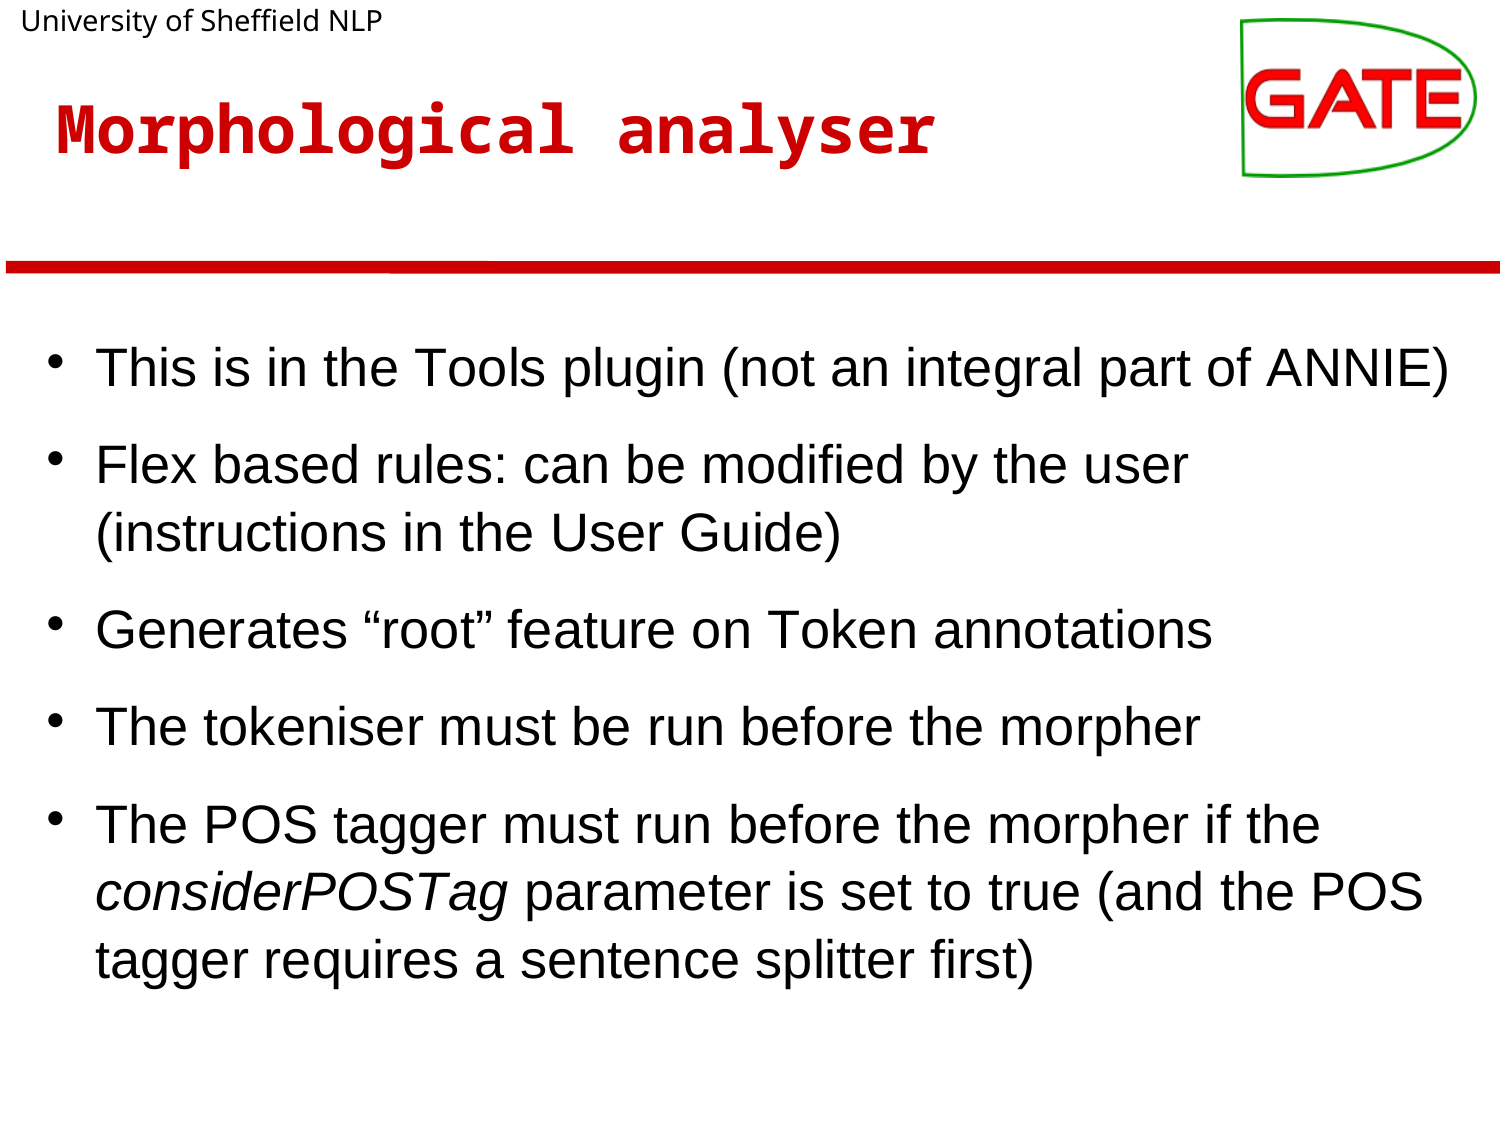

# Morphological analyser
This is in the Tools plugin (not an integral part of ANNIE)
Flex based rules: can be modified by the user (instructions in the User Guide)
Generates “root” feature on Token annotations
The tokeniser must be run before the morpher
The POS tagger must run before the morpher if the considerPOSTag parameter is set to true (and the POS tagger requires a sentence splitter first)